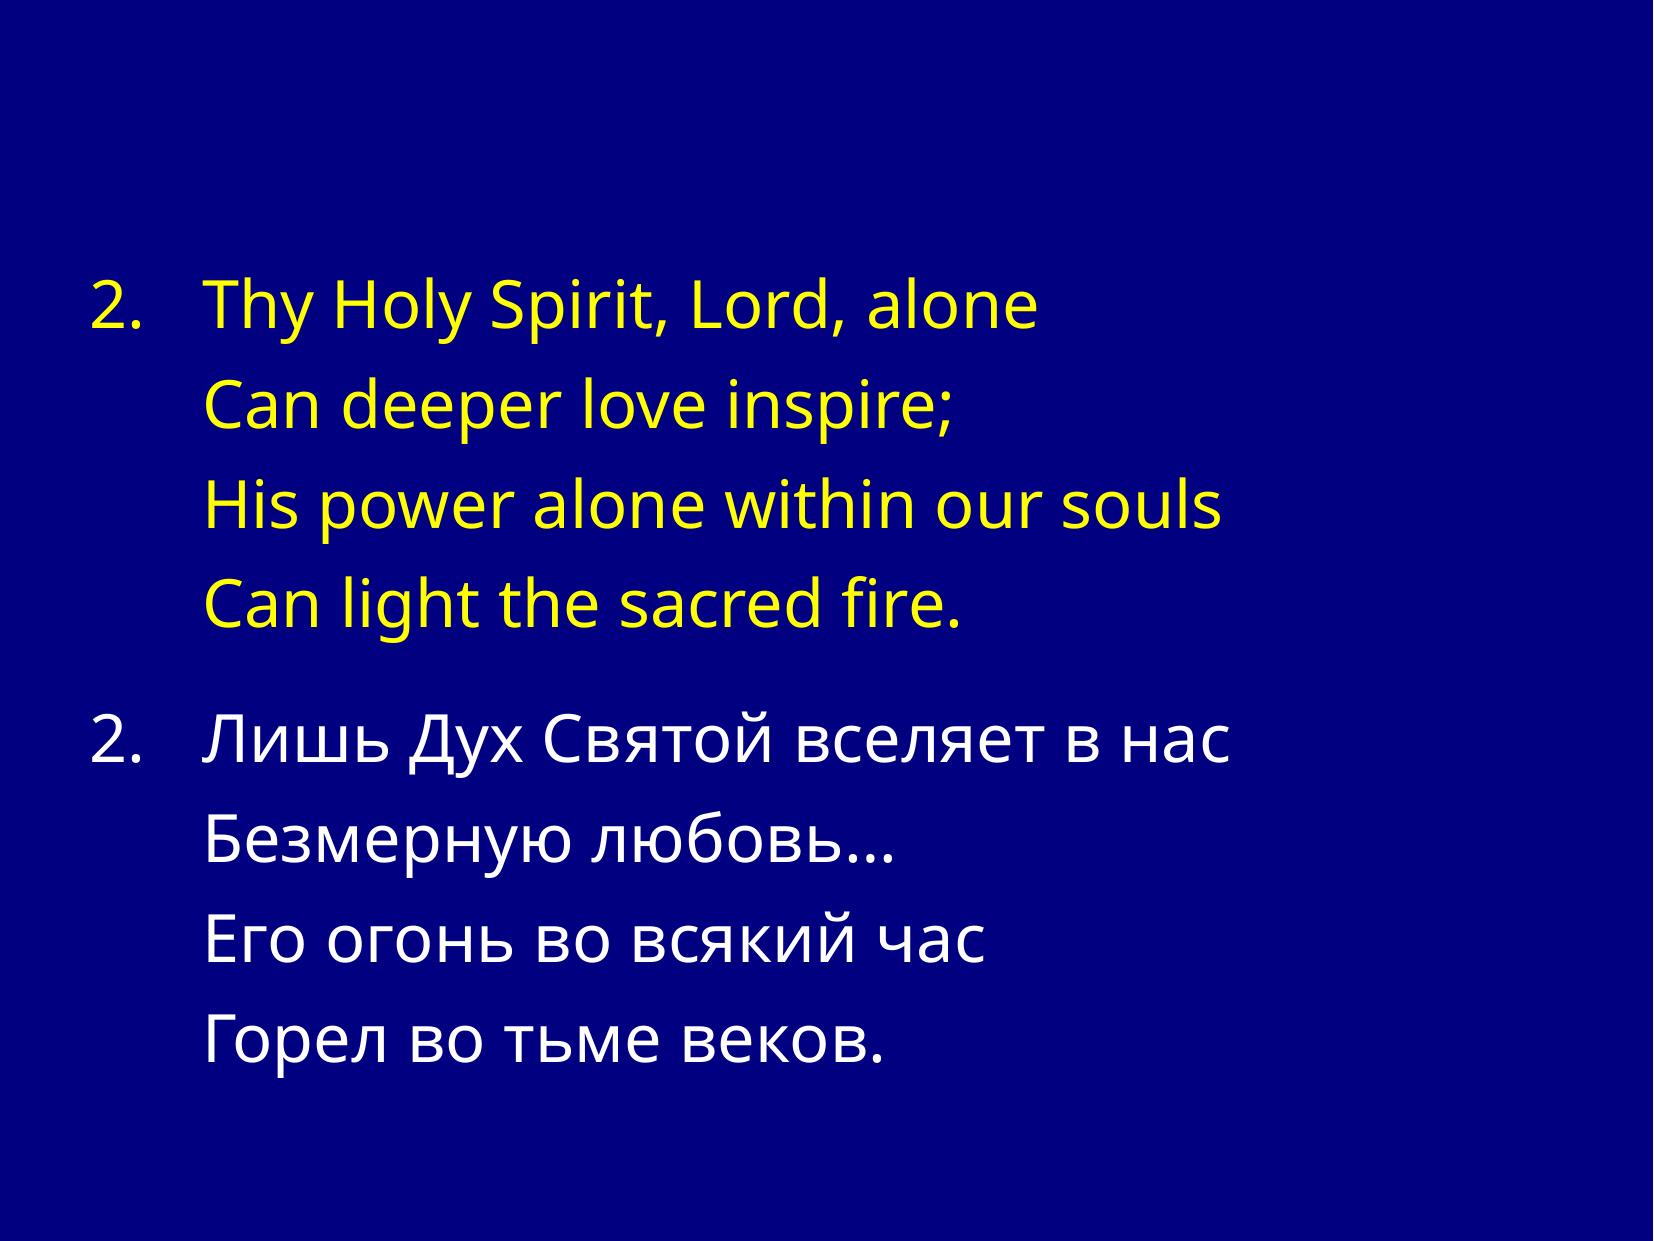

2.	Thy Holy Spirit, Lord, alone
	Can deeper love inspire;
	His power alone within our souls
	Can light the sacred fire.
2.	Лишь Дух Святой вселяет в нас
	Безмерную любовь…
	Его огонь во всякий час
	Горел во тьме веков.